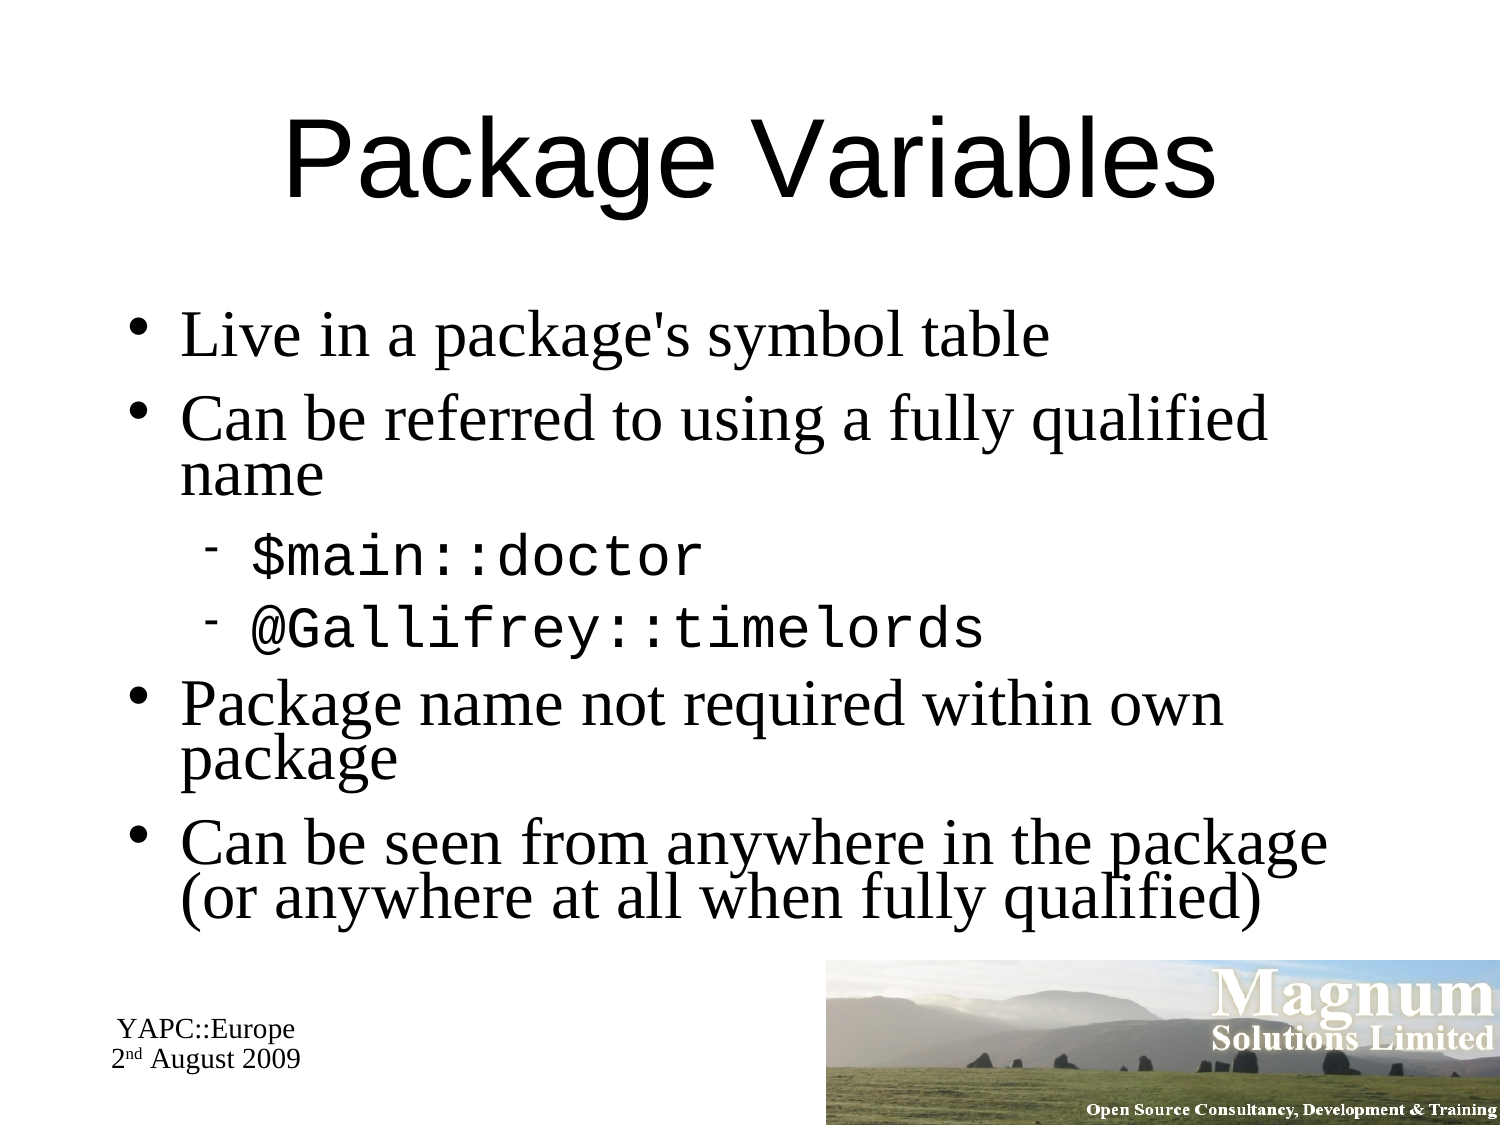

# Package Variables
Live in a package's symbol table
Can be referred to using a fully qualified name
$main::doctor
@Gallifrey::timelords
Package name not required within own package
Can be seen from anywhere in the package (or anywhere at all when fully qualified)
10